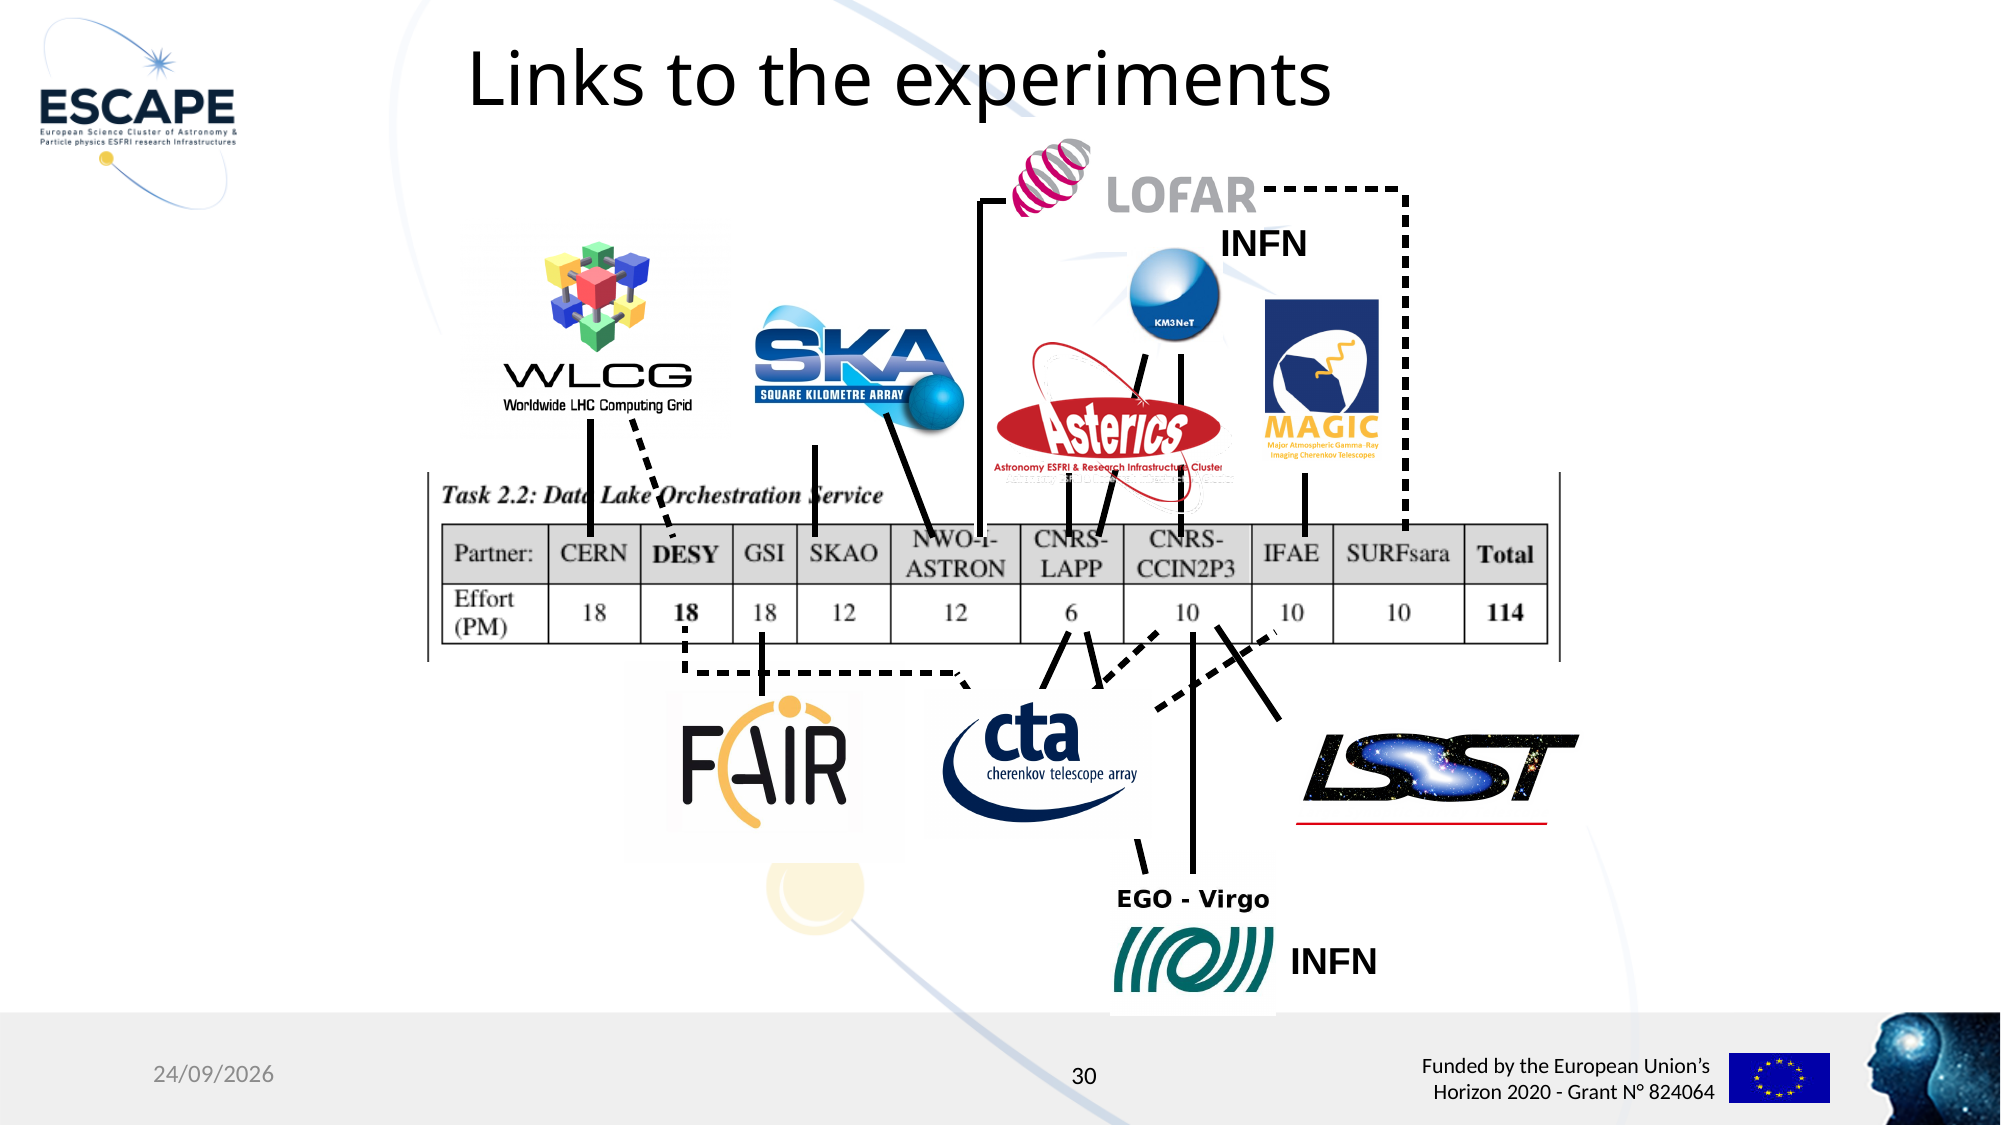

# Links to the experiments
INFN
INFN